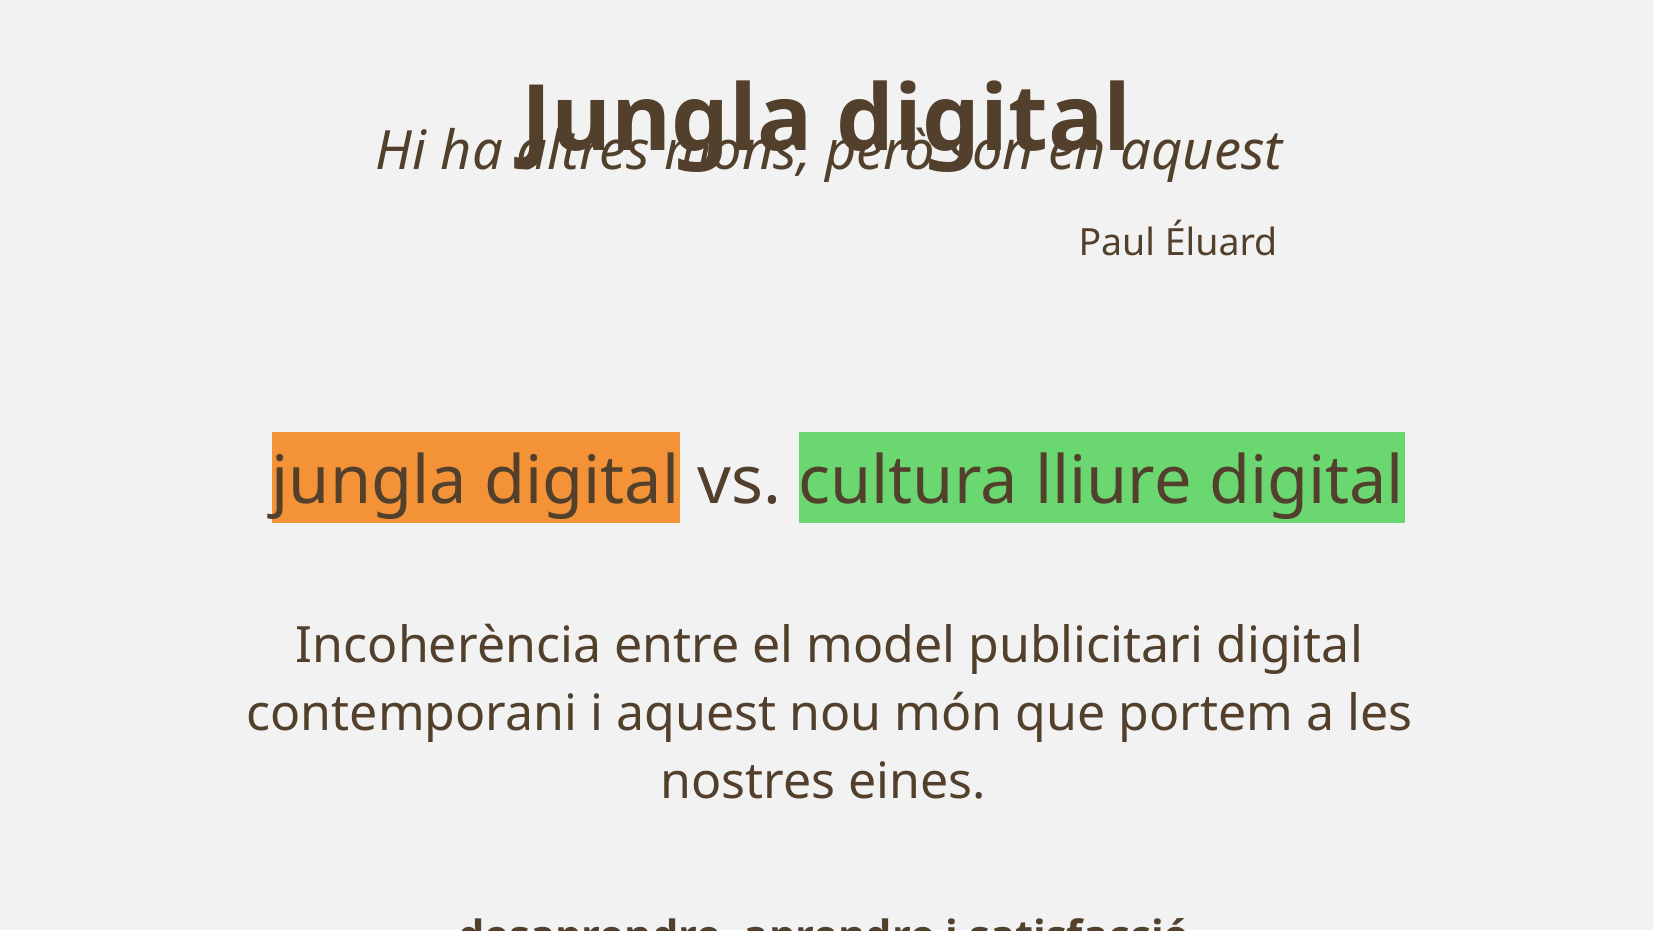

# Jungla digital
Hi ha altres mons, però són en aquest
									 Paul Éluard
 jungla digital vs. cultura lliure digital
Incoherència entre el model publicitari digital contemporani i aquest nou món que portem a les nostres eines.
desaprendre, aprendre i satisfacció